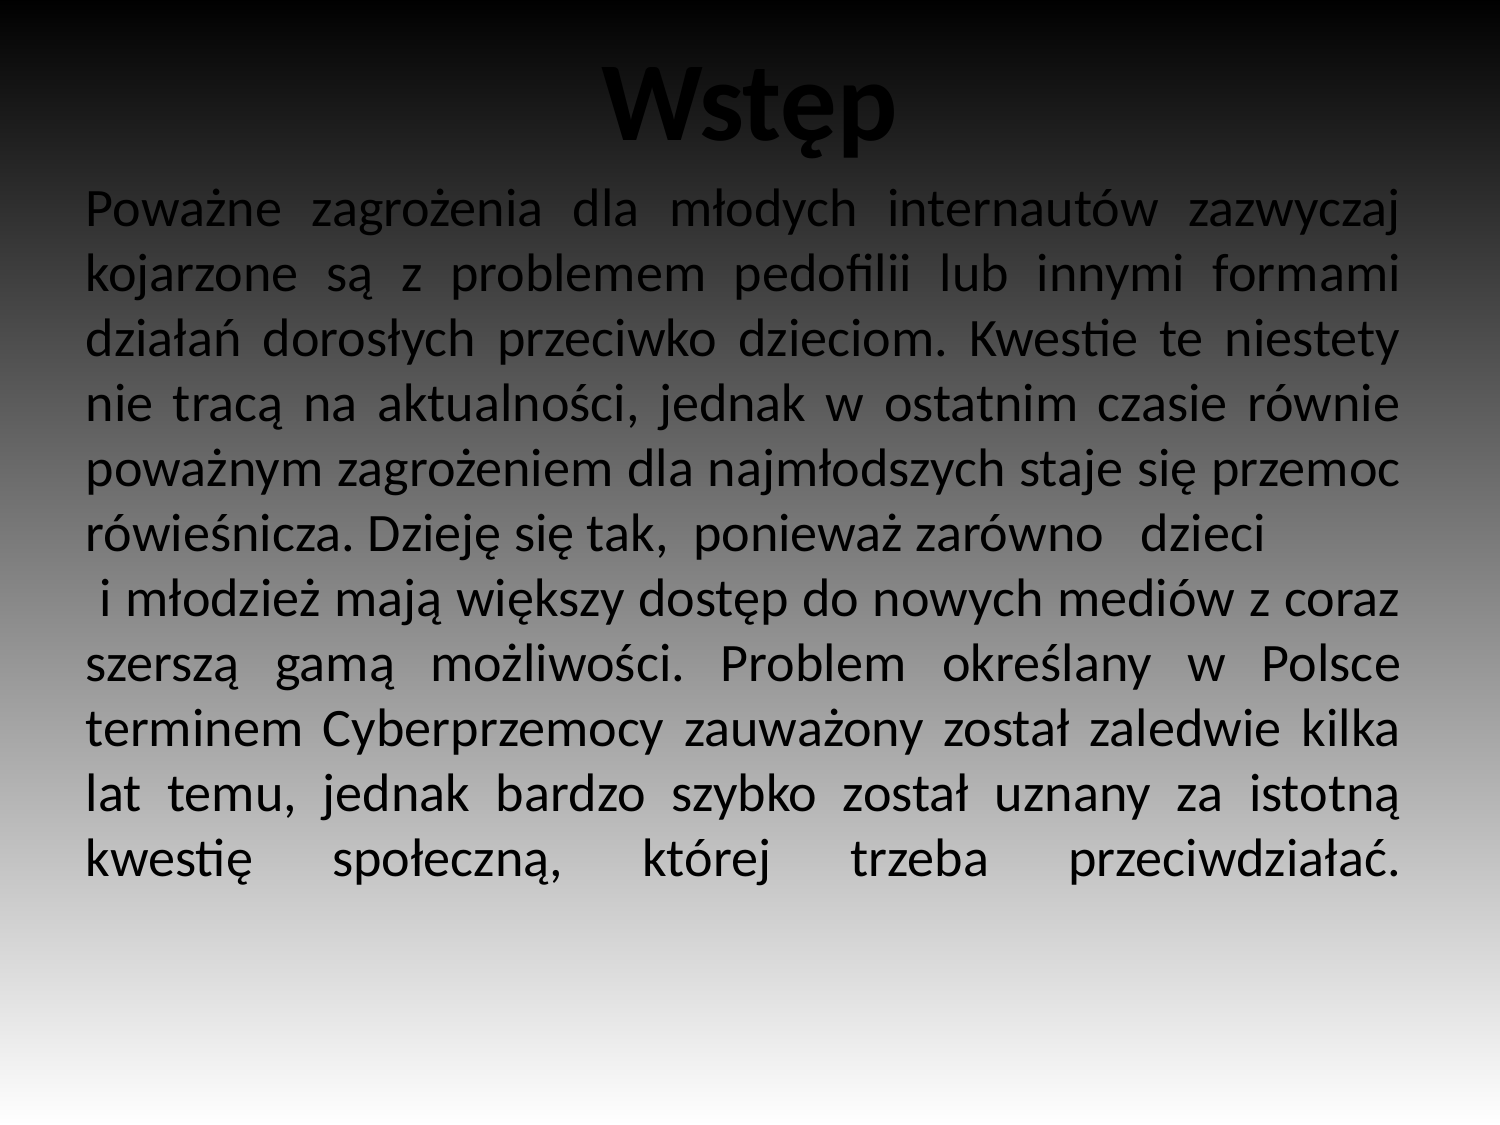

Wstęp
# Poważne zagrożenia dla młodych internautów zazwyczaj kojarzone są z problemem pedofilii lub innymi formami działań dorosłych przeciwko dzieciom. Kwestie te niestety nie tracą na aktualności, jednak w ostatnim czasie równie poważnym zagrożeniem dla najmłodszych staje się przemoc rówieśnicza. Dzieję się tak, ponieważ zarówno dzieci i młodzież mają większy dostęp do nowych mediów z coraz szerszą gamą możliwości. Problem określany w Polsce terminem Cyberprzemocy zauważony został zaledwie kilka lat temu, jednak bardzo szybko został uznany za istotną kwestię społeczną, której trzeba przeciwdziałać.